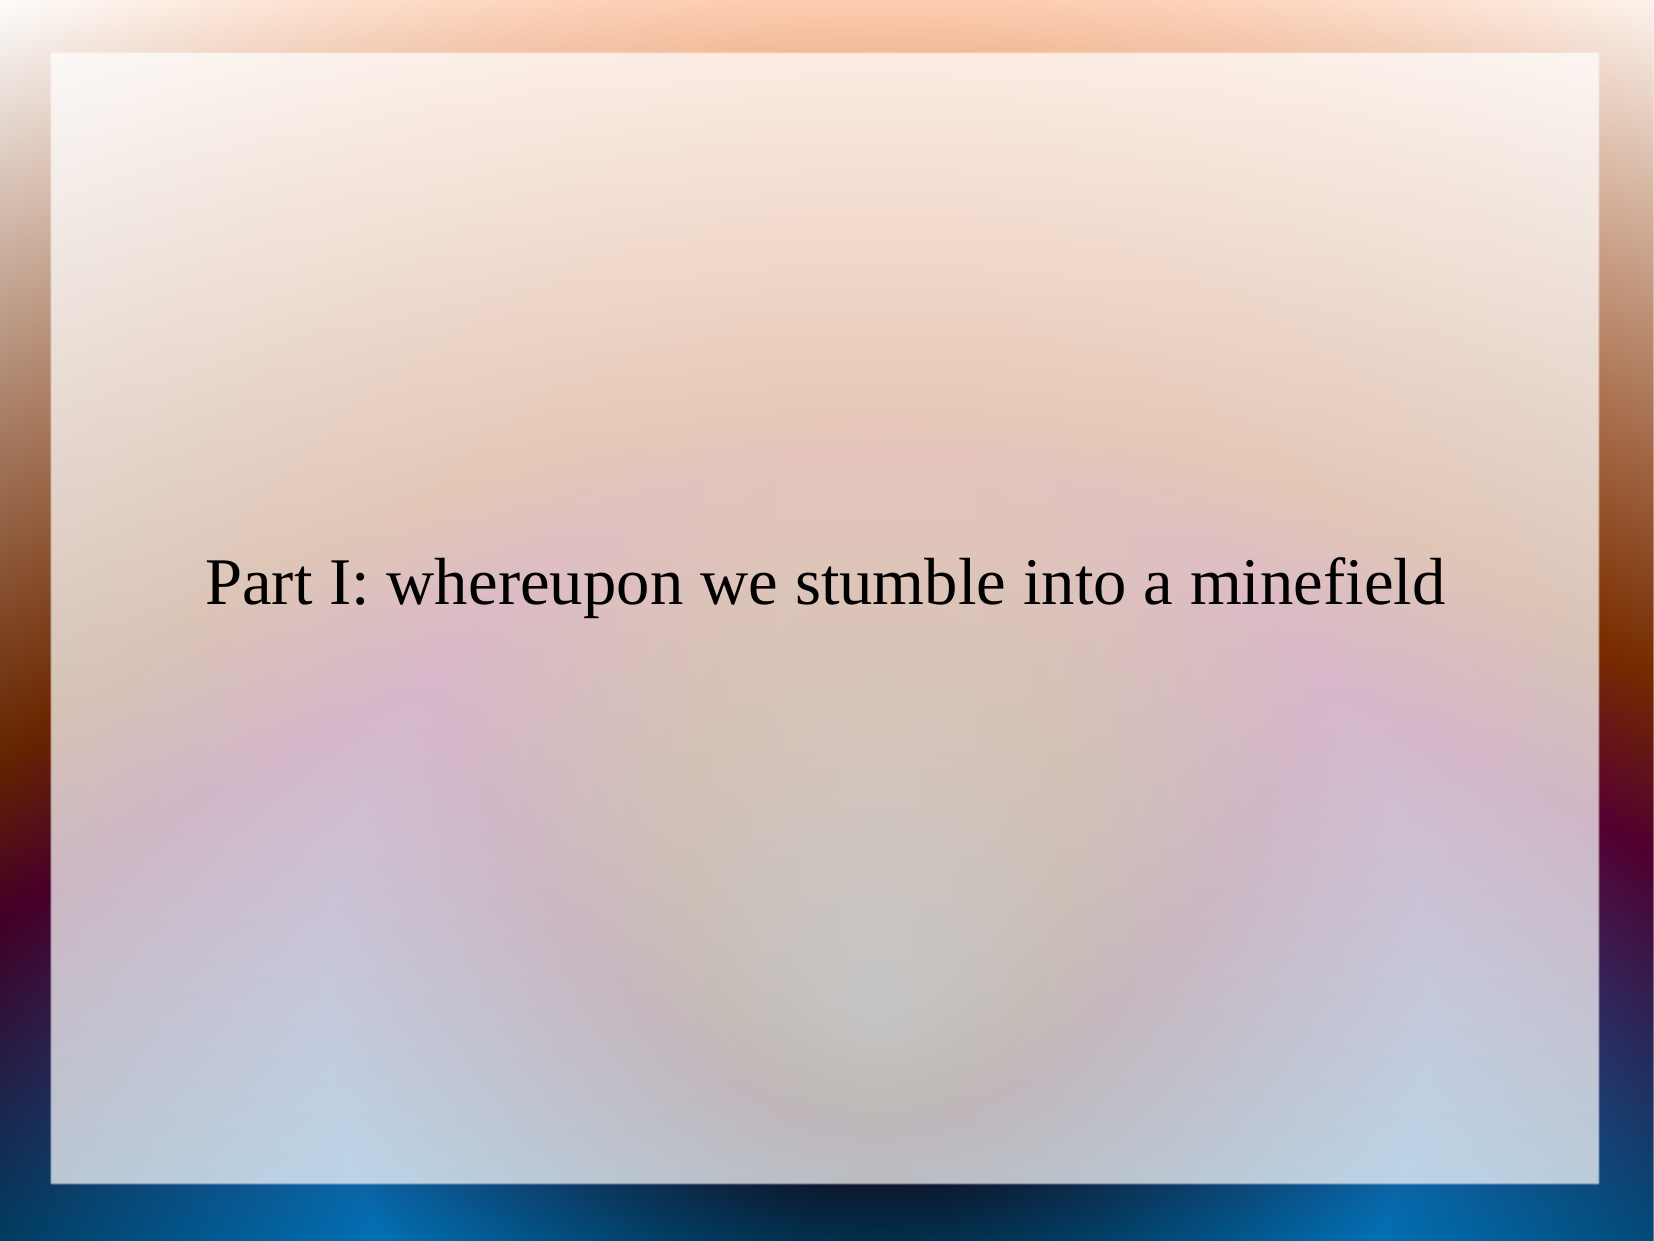

# Part I: whereupon we stumble into a minefield